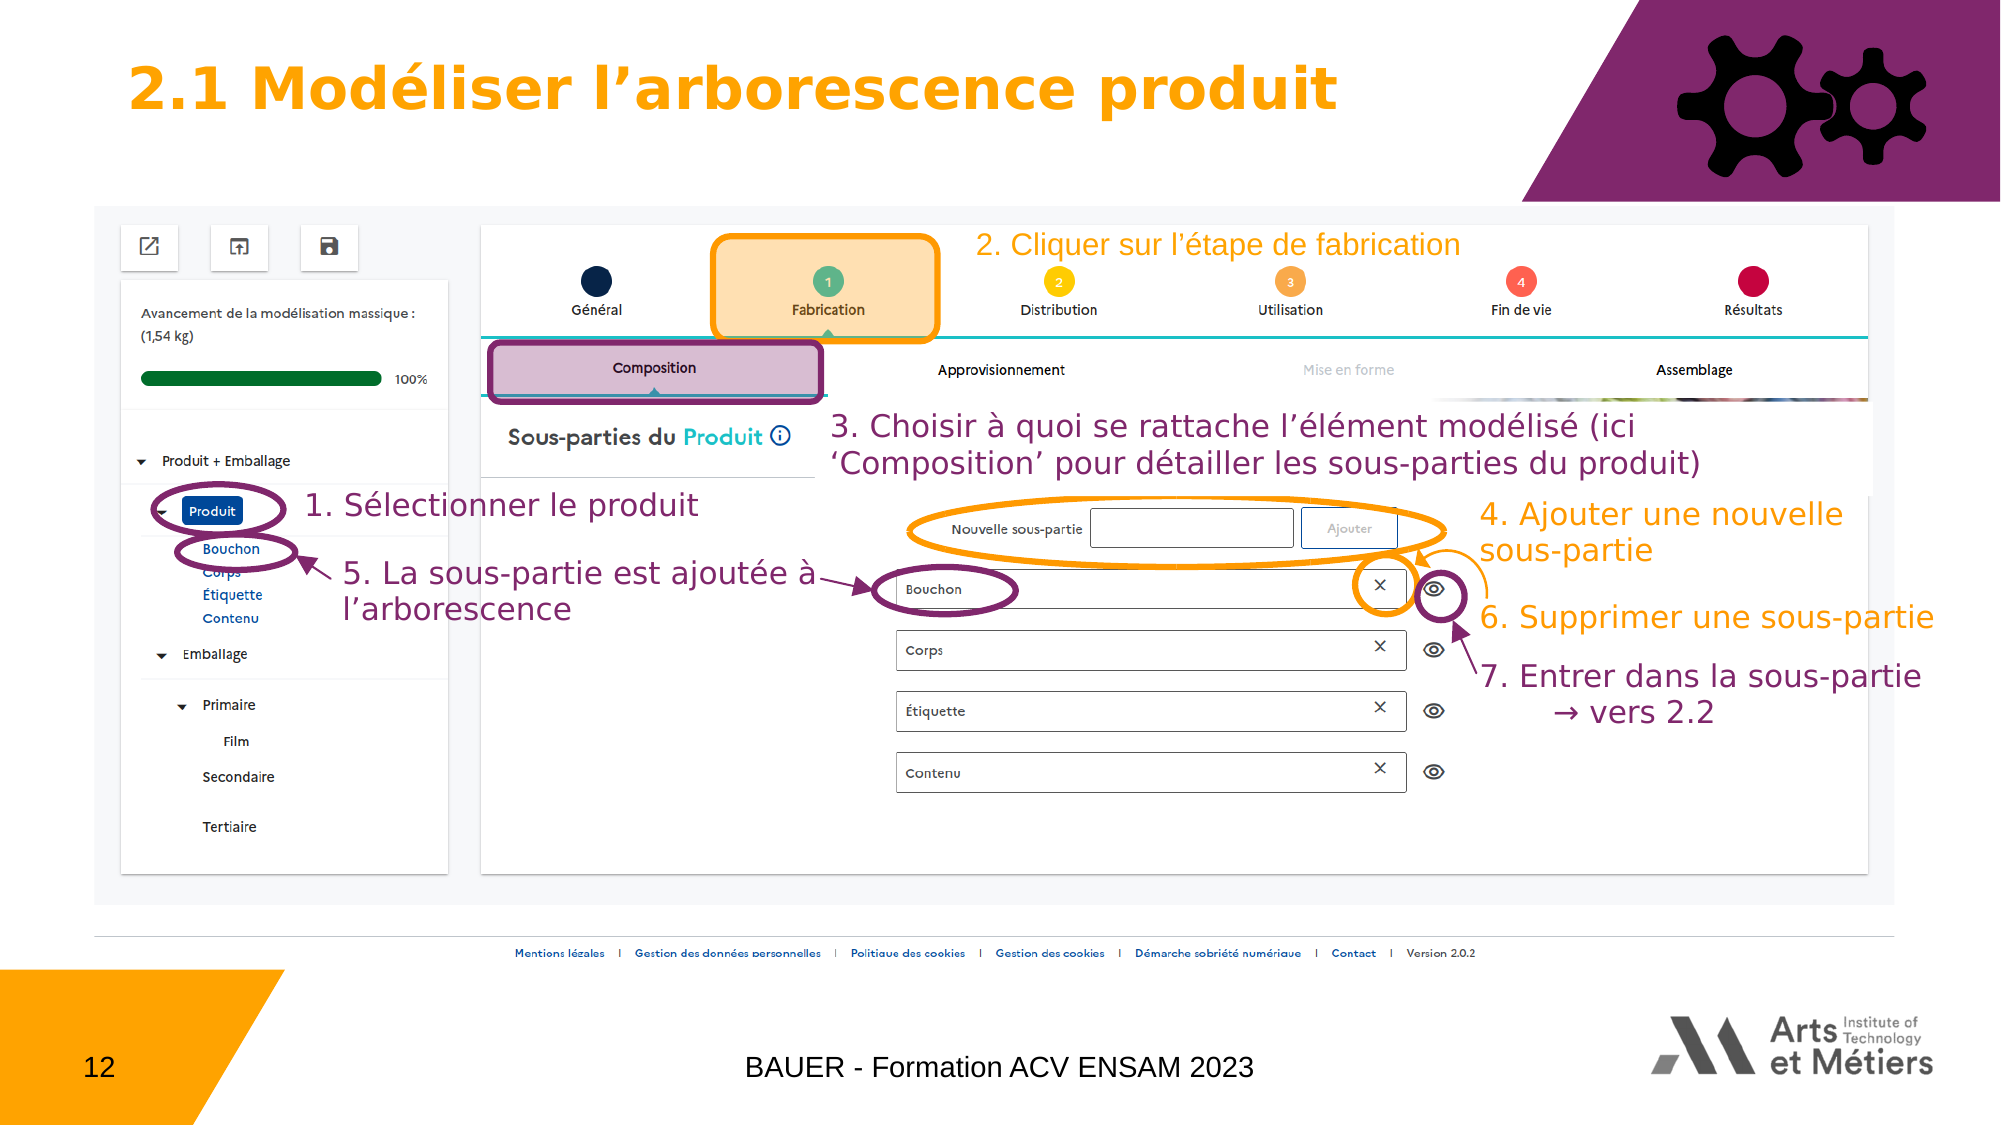

# 2.1 Modéliser l’arborescence produit
2. Cliquer sur l’étape de fabrication
3. Choisir à quoi se rattache l’élément modélisé (ici ‘Composition’ pour détailler les sous-parties du produit)
1. Sélectionner le produit
4. Ajouter une nouvelle sous-partie
5. La sous-partie est ajoutée à l’arborescence
6. Supprimer une sous-partie
7. Entrer dans la sous-partie
	→ vers 2.2